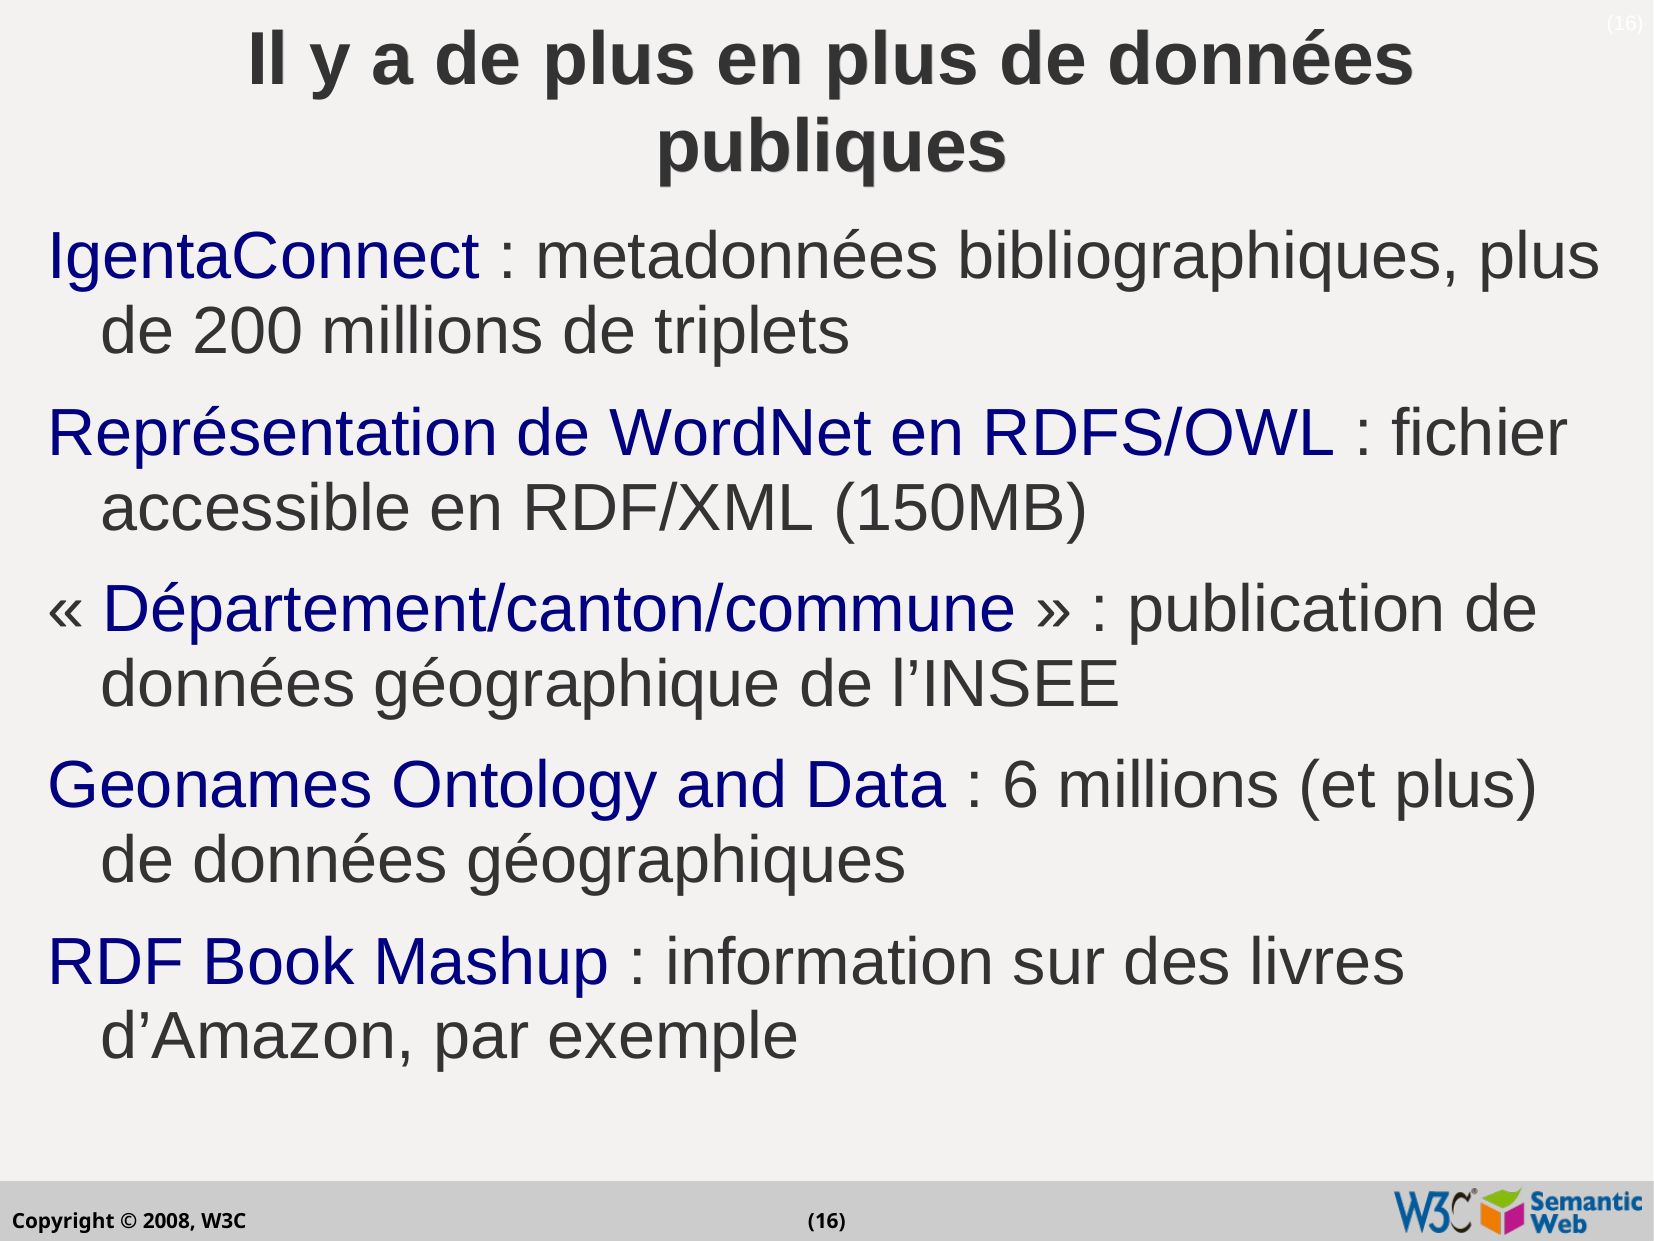

# Il y a de plus en plus de données publiques
IgentaConnect : metadonnées bibliographiques, plus de 200 millions de triplets
Représentation de WordNet en RDFS/OWL : fichier accessible en RDF/XML (150MB)
« Département/canton/commune » : publication de données géographique de l’INSEE
Geonames Ontology and Data : 6 millions (et plus) de données géographiques
RDF Book Mashup : information sur des livres d’Amazon, par exemple